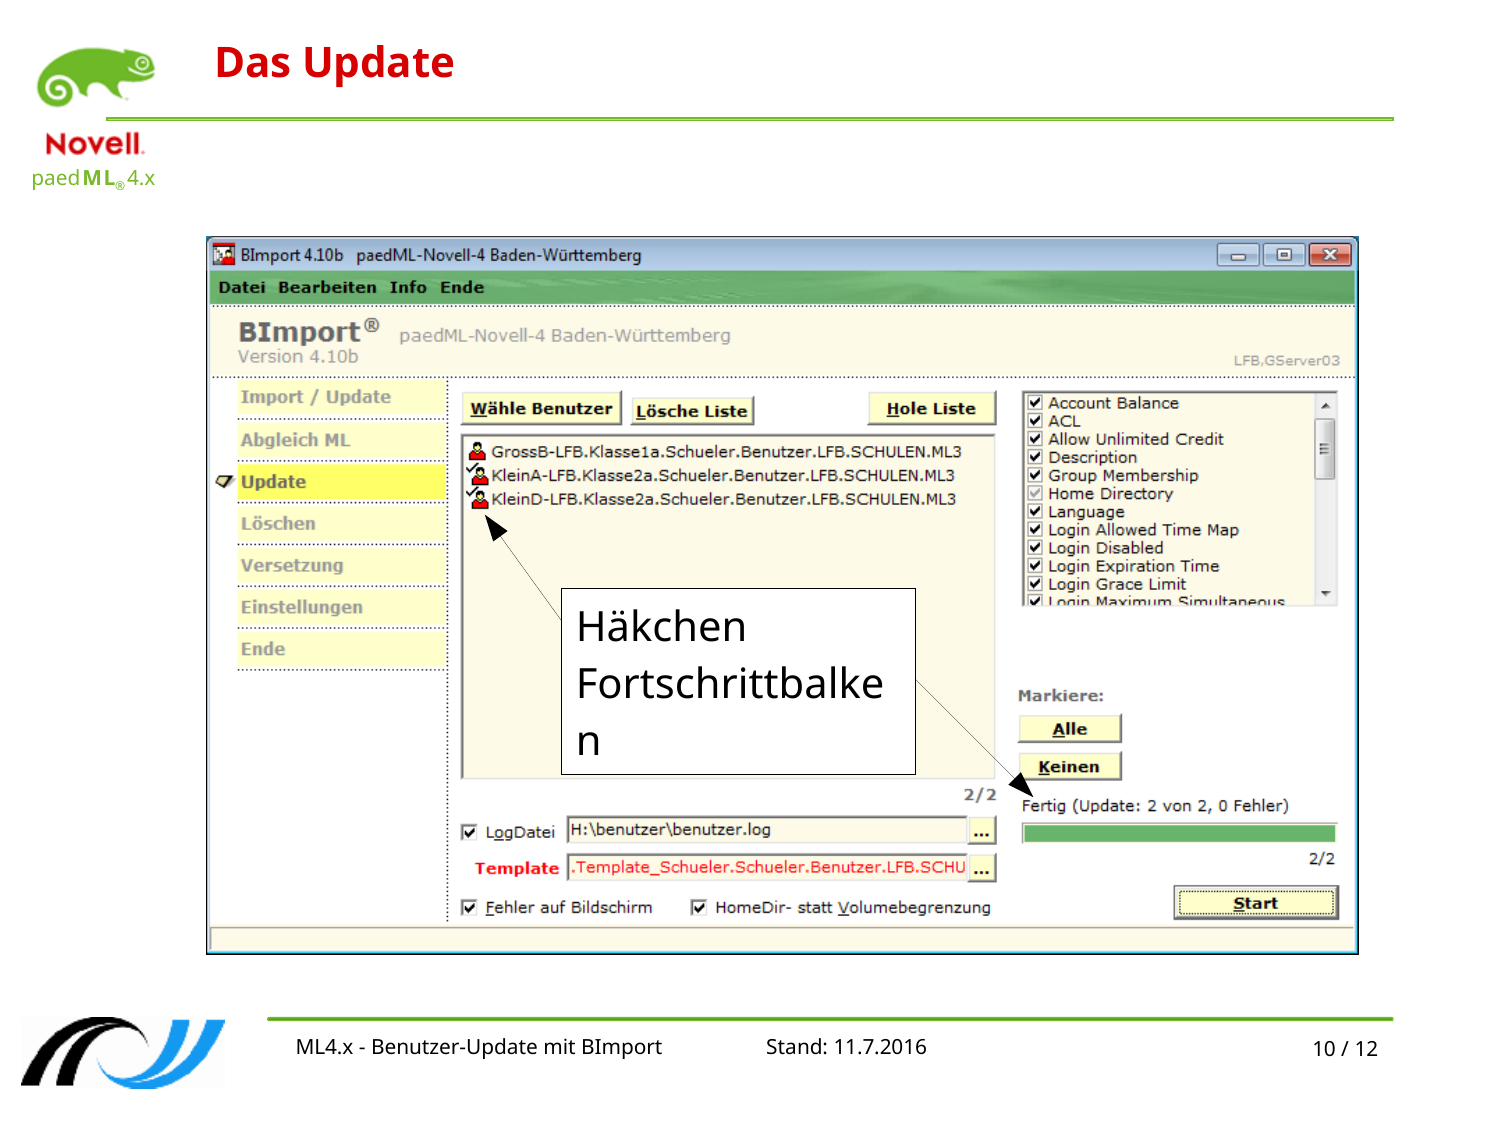

# Das Update
Häkchen
Fortschrittbalken
ML4.x - Benutzer-Update mit BImport
11.7.2016
10